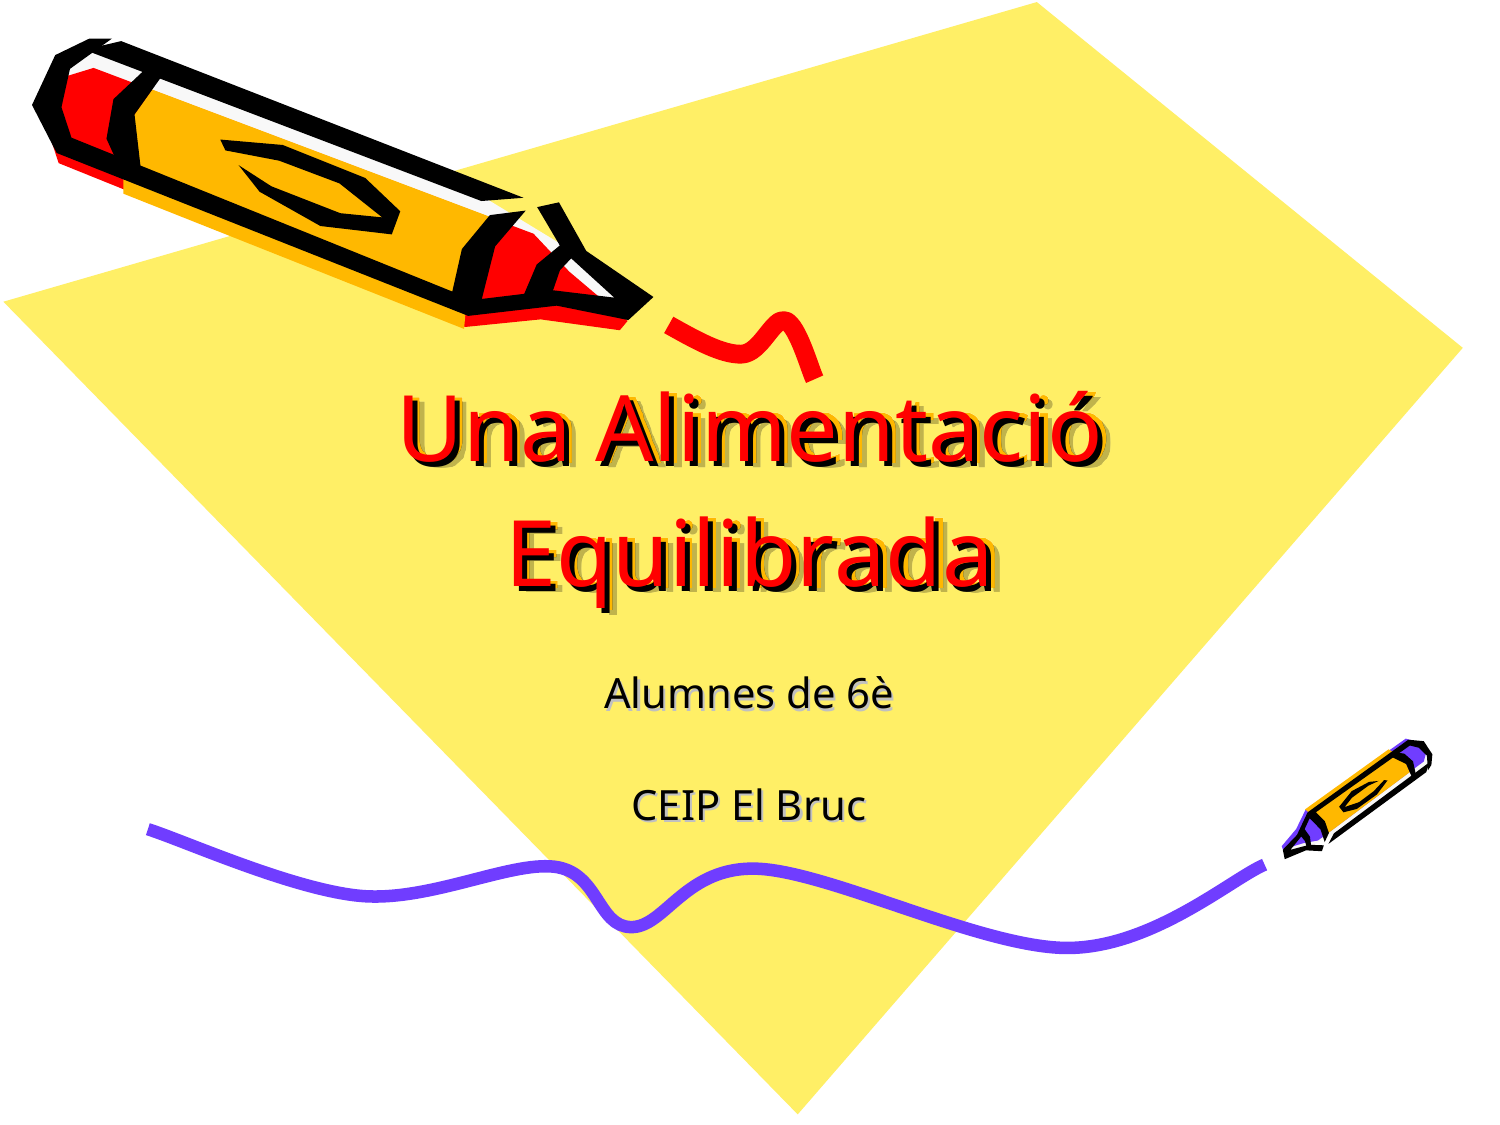

# Una Alimentació Equilibrada
Alumnes de 6è
CEIP El Bruc